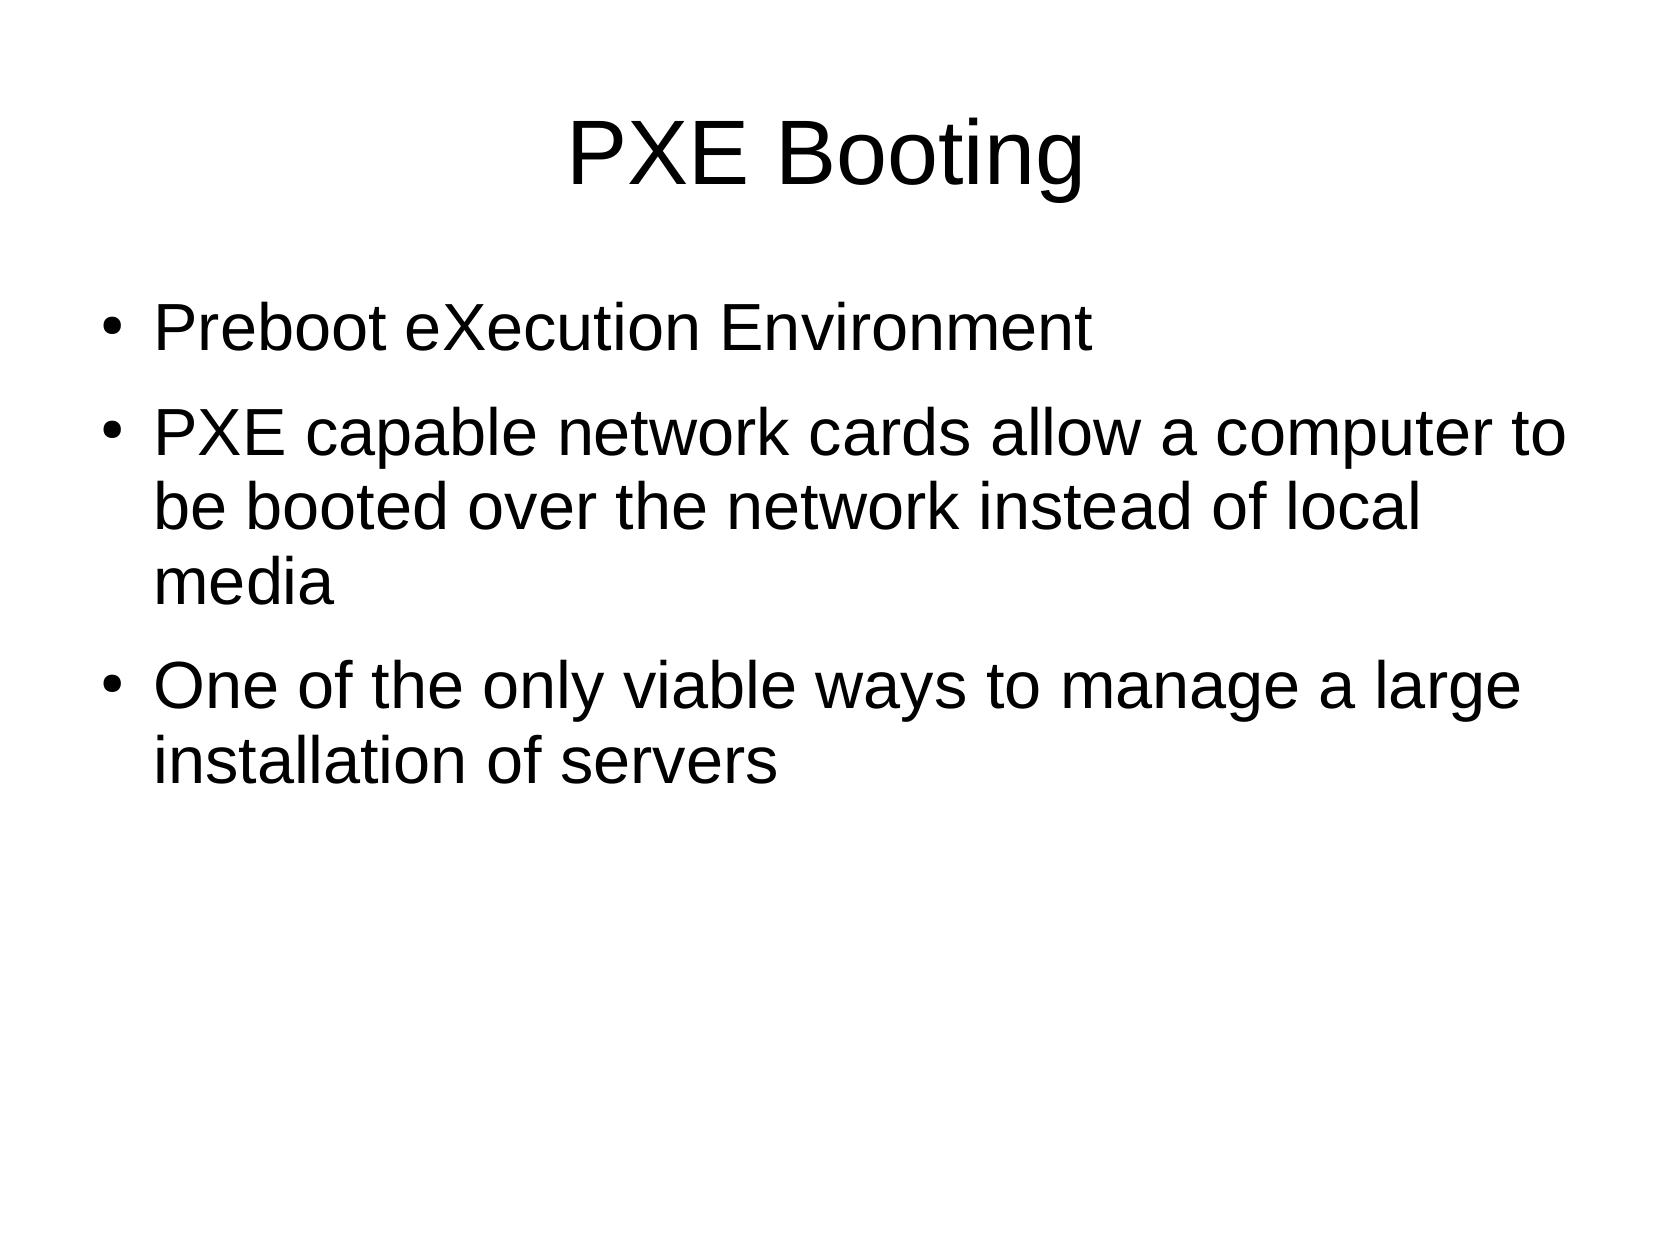

# PXE Booting
Preboot eXecution Environment
PXE capable network cards allow a computer to be booted over the network instead of local media
One of the only viable ways to manage a large installation of servers